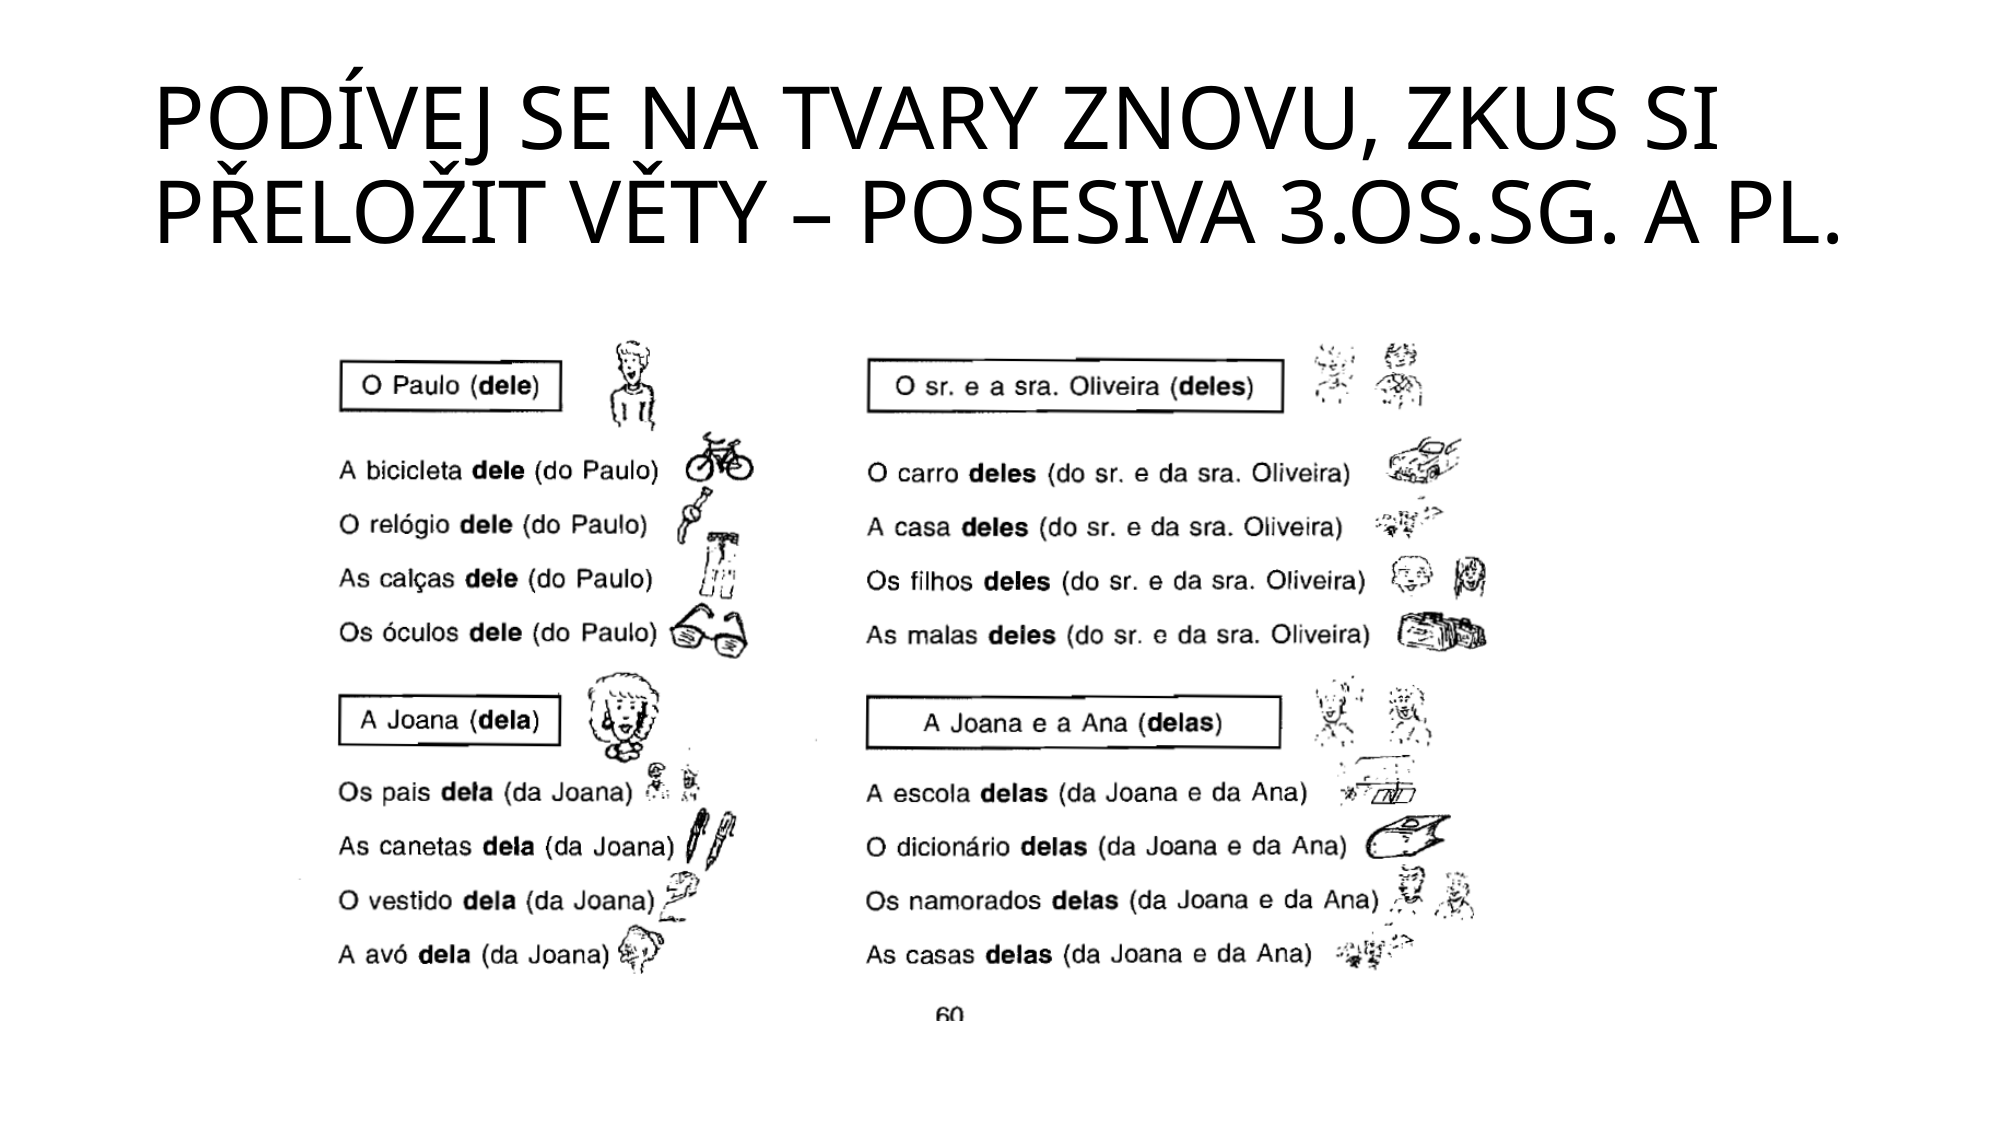

# PODÍVEJ SE NA TVARY ZNOVU, ZKUS SI PŘELOŽIT VĚTY – POSESIVA 3.OS.SG. A PL.